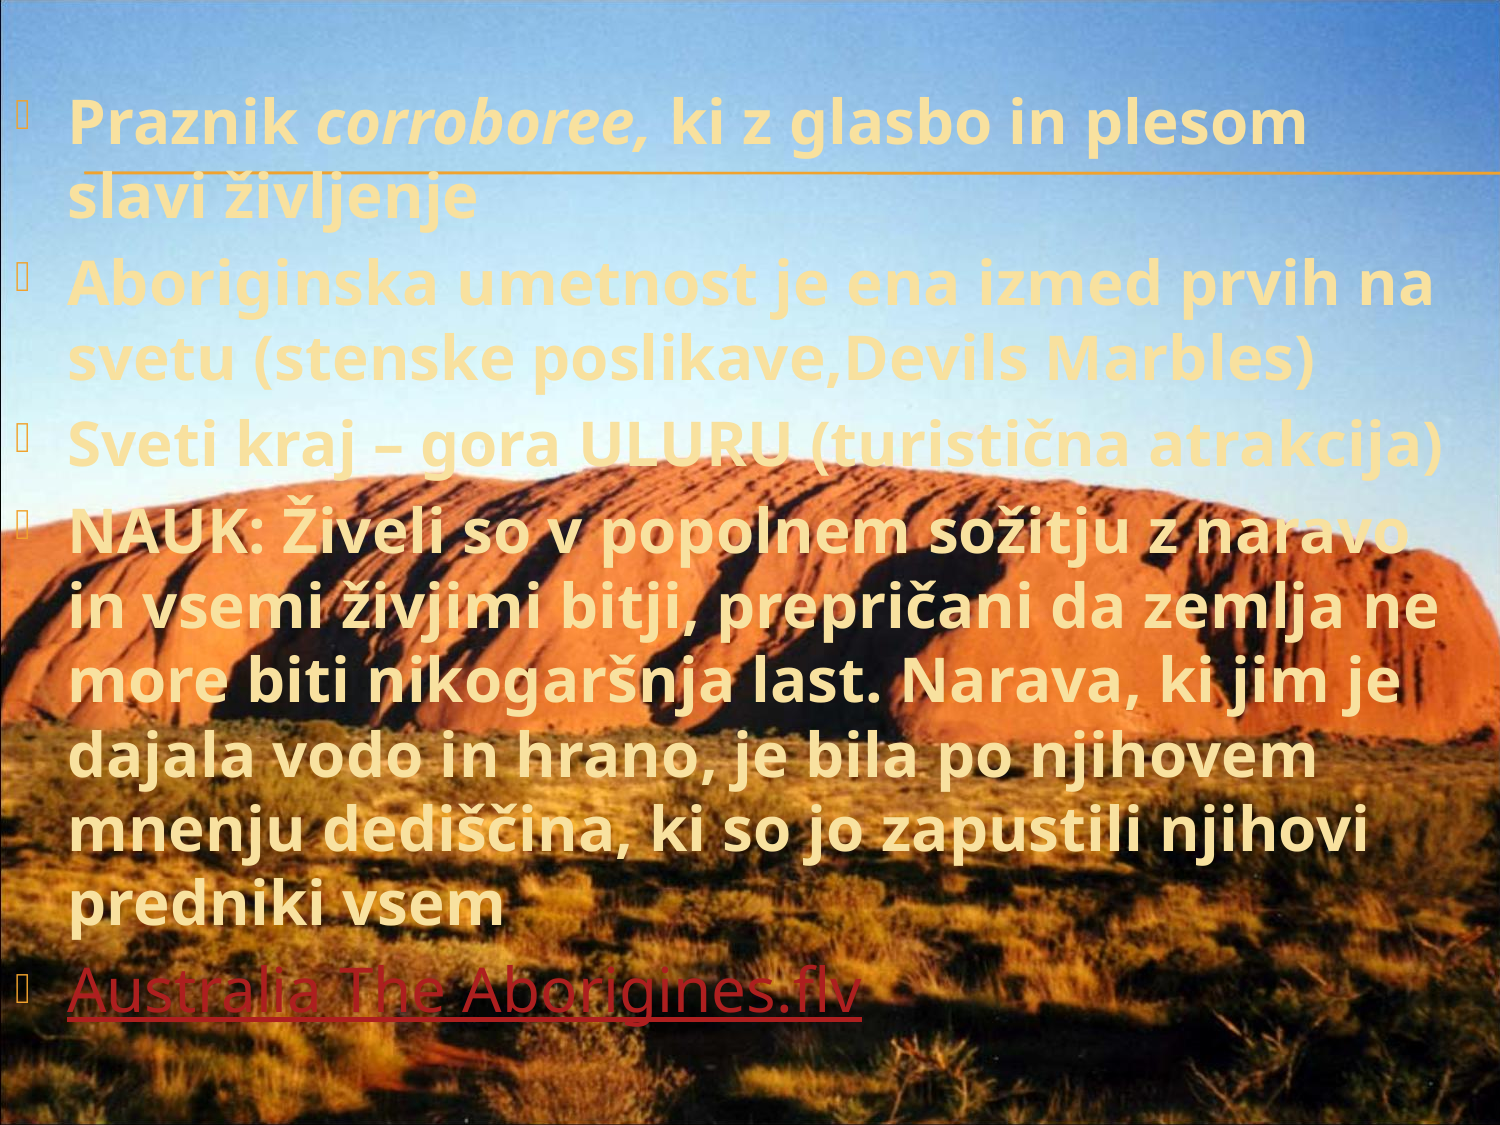

# .
Praznik corroboree, ki z glasbo in plesom slavi življenje
Aboriginska umetnost je ena izmed prvih na svetu (stenske poslikave,Devils Marbles)
Sveti kraj – gora ULURU (turistična atrakcija)
NAUK: Živeli so v popolnem sožitju z naravo in vsemi živjimi bitji, prepričani da zemlja ne more biti nikogaršnja last. Narava, ki jim je dajala vodo in hrano, je bila po njihovem mnenju dediščina, ki so jo zapustili njihovi predniki vsem
Australia The Aborigines.flv